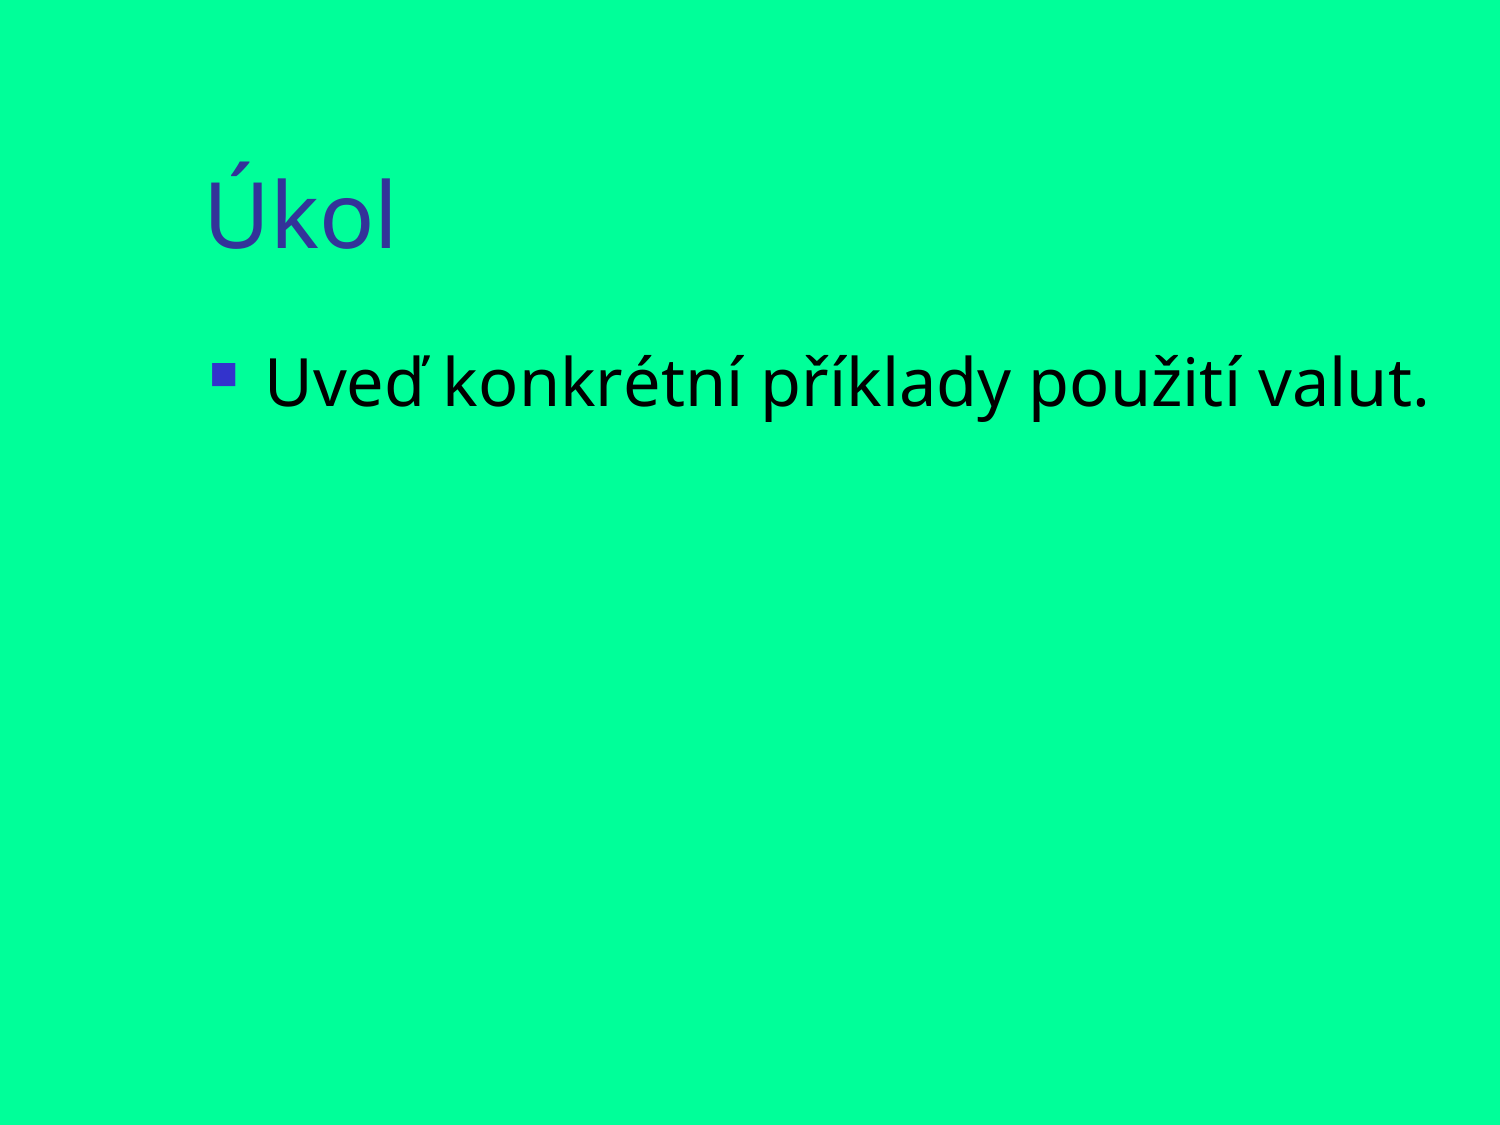

# Úkol
Uveď konkrétní příklady použití valut.